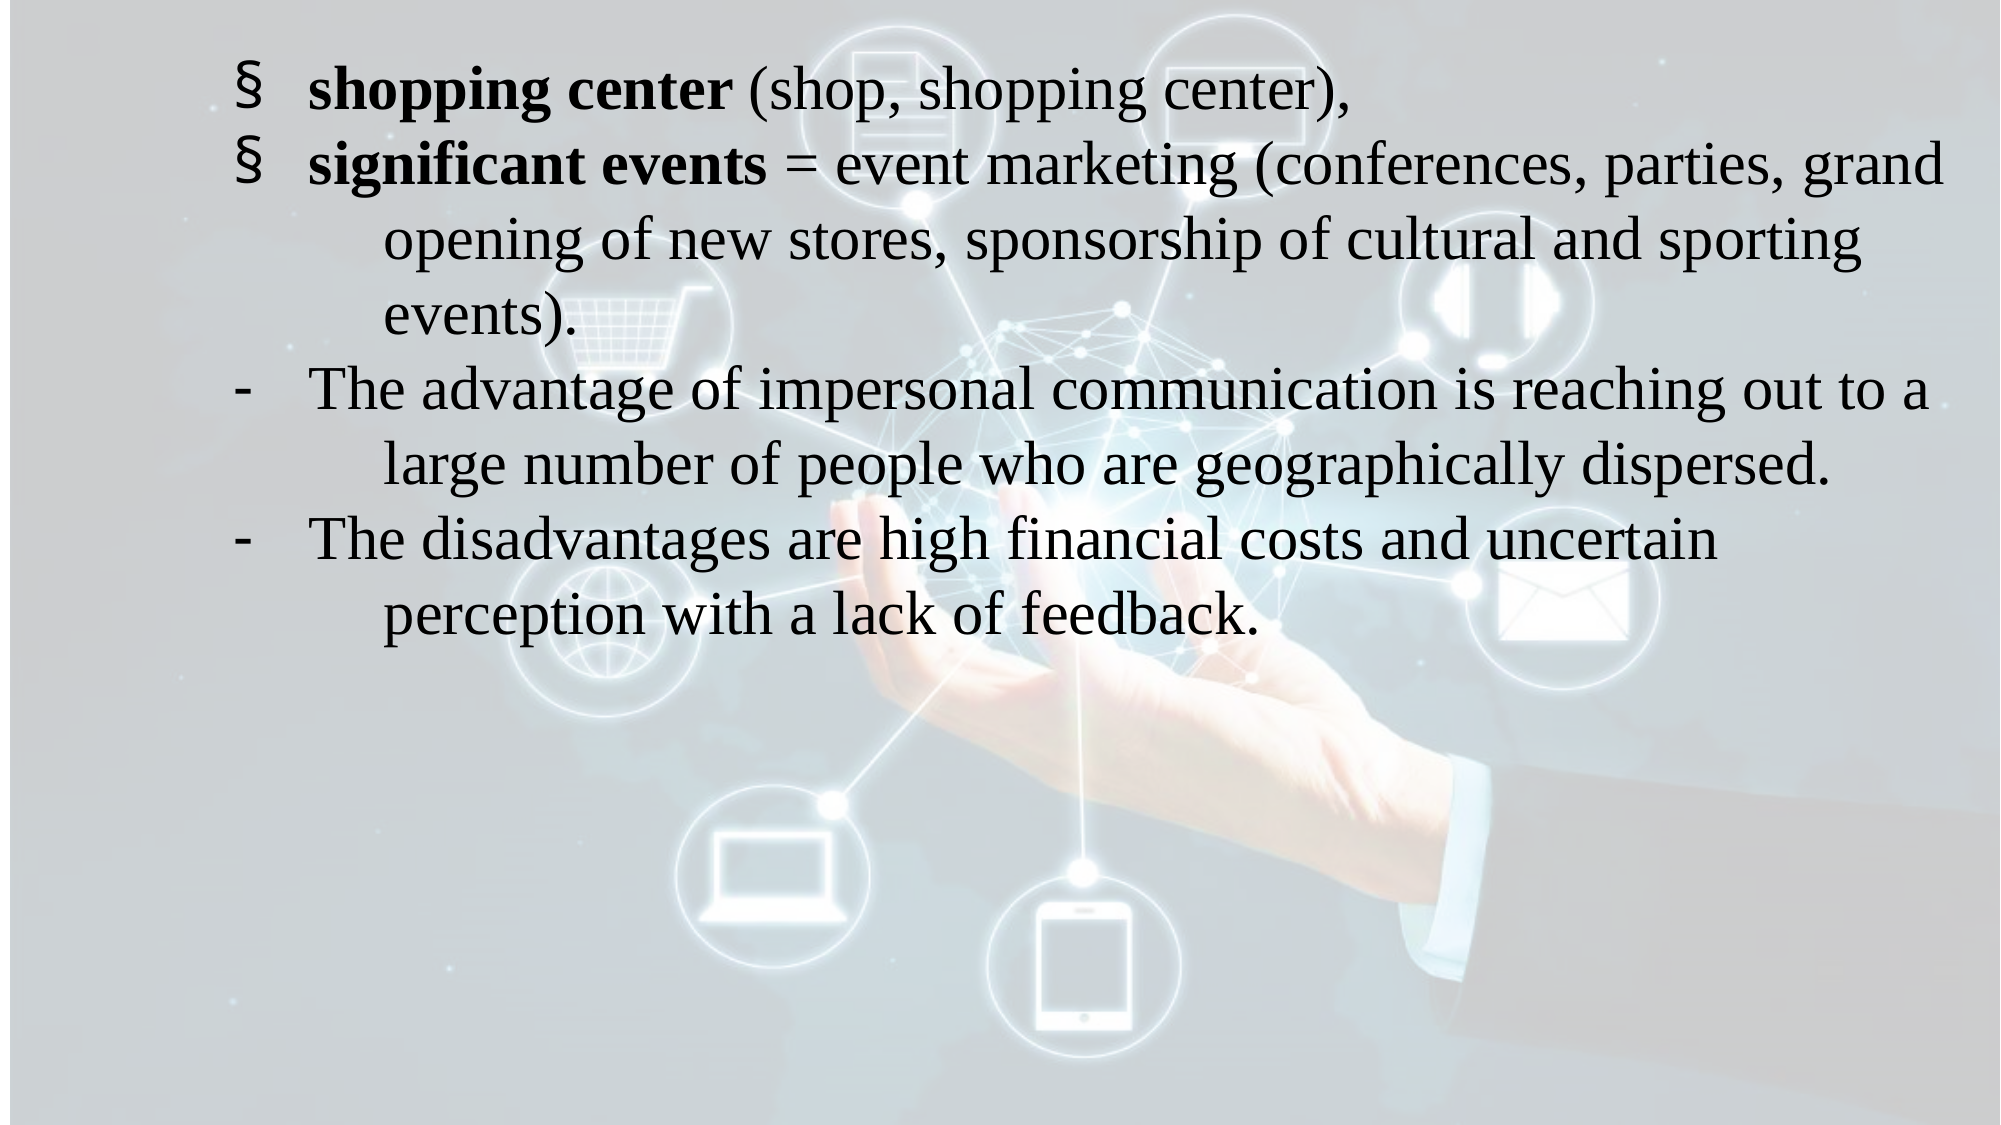

shopping center (shop, shopping center),
significant events = event marketing (conferences, parties, grand opening of new stores, sponsorship of cultural and sporting events).
The advantage of impersonal communication is reaching out to a large number of people who are geographically dispersed.
The disadvantages are high financial costs and uncertain perception with a lack of feedback.